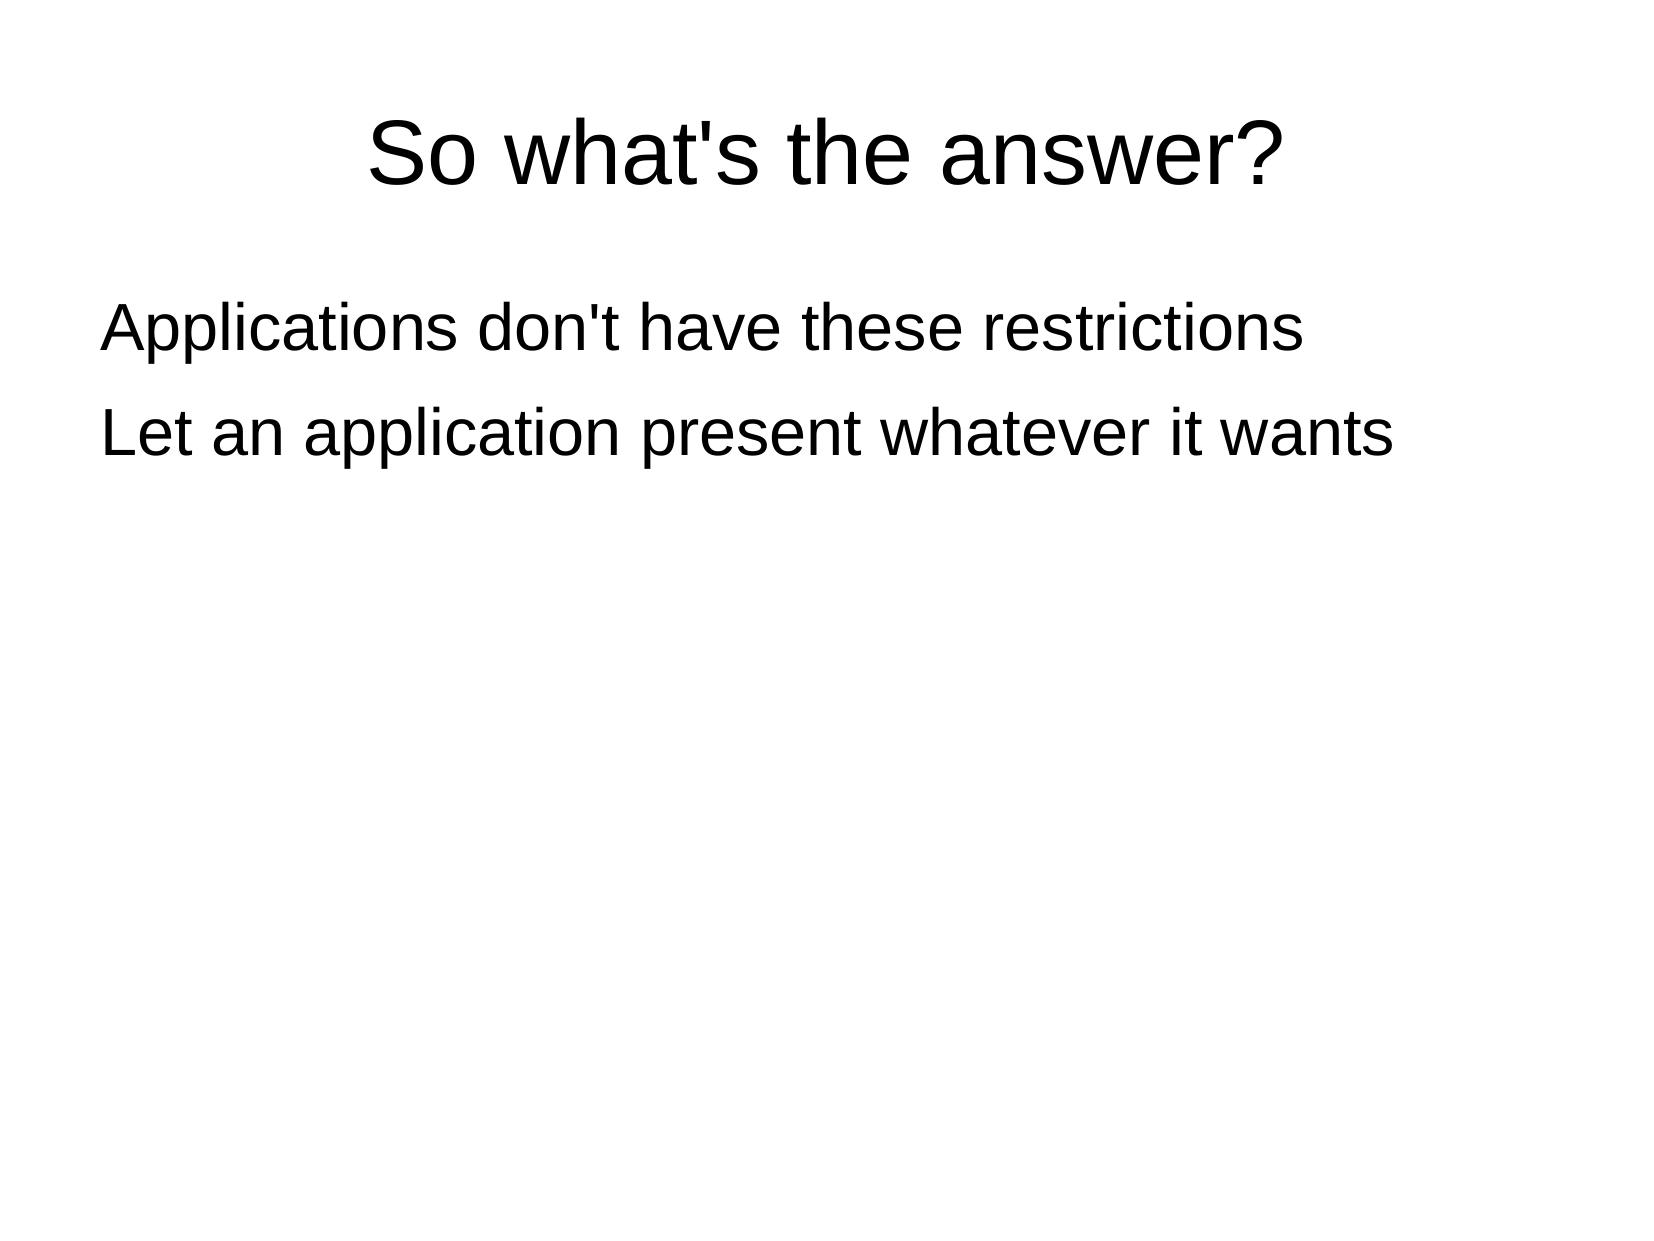

# So what's the answer?
Applications don't have these restrictions
Let an application present whatever it wants